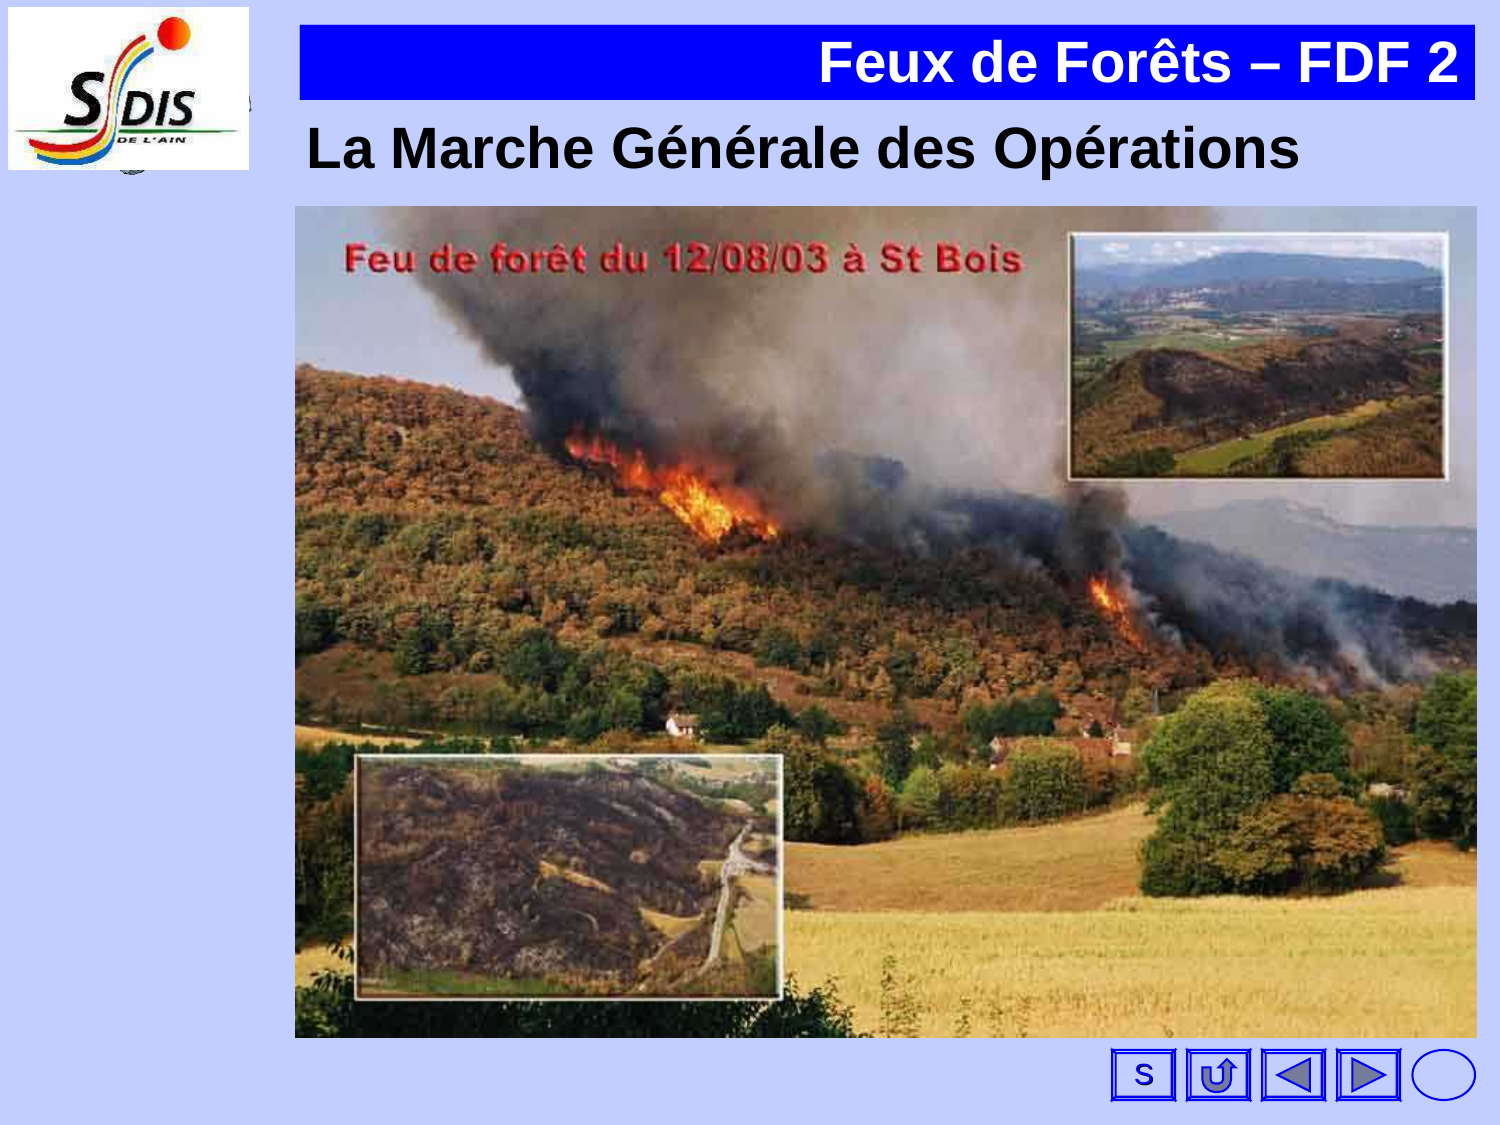

Feux de Forêts – FDF 2
La Marche Générale des Opérations